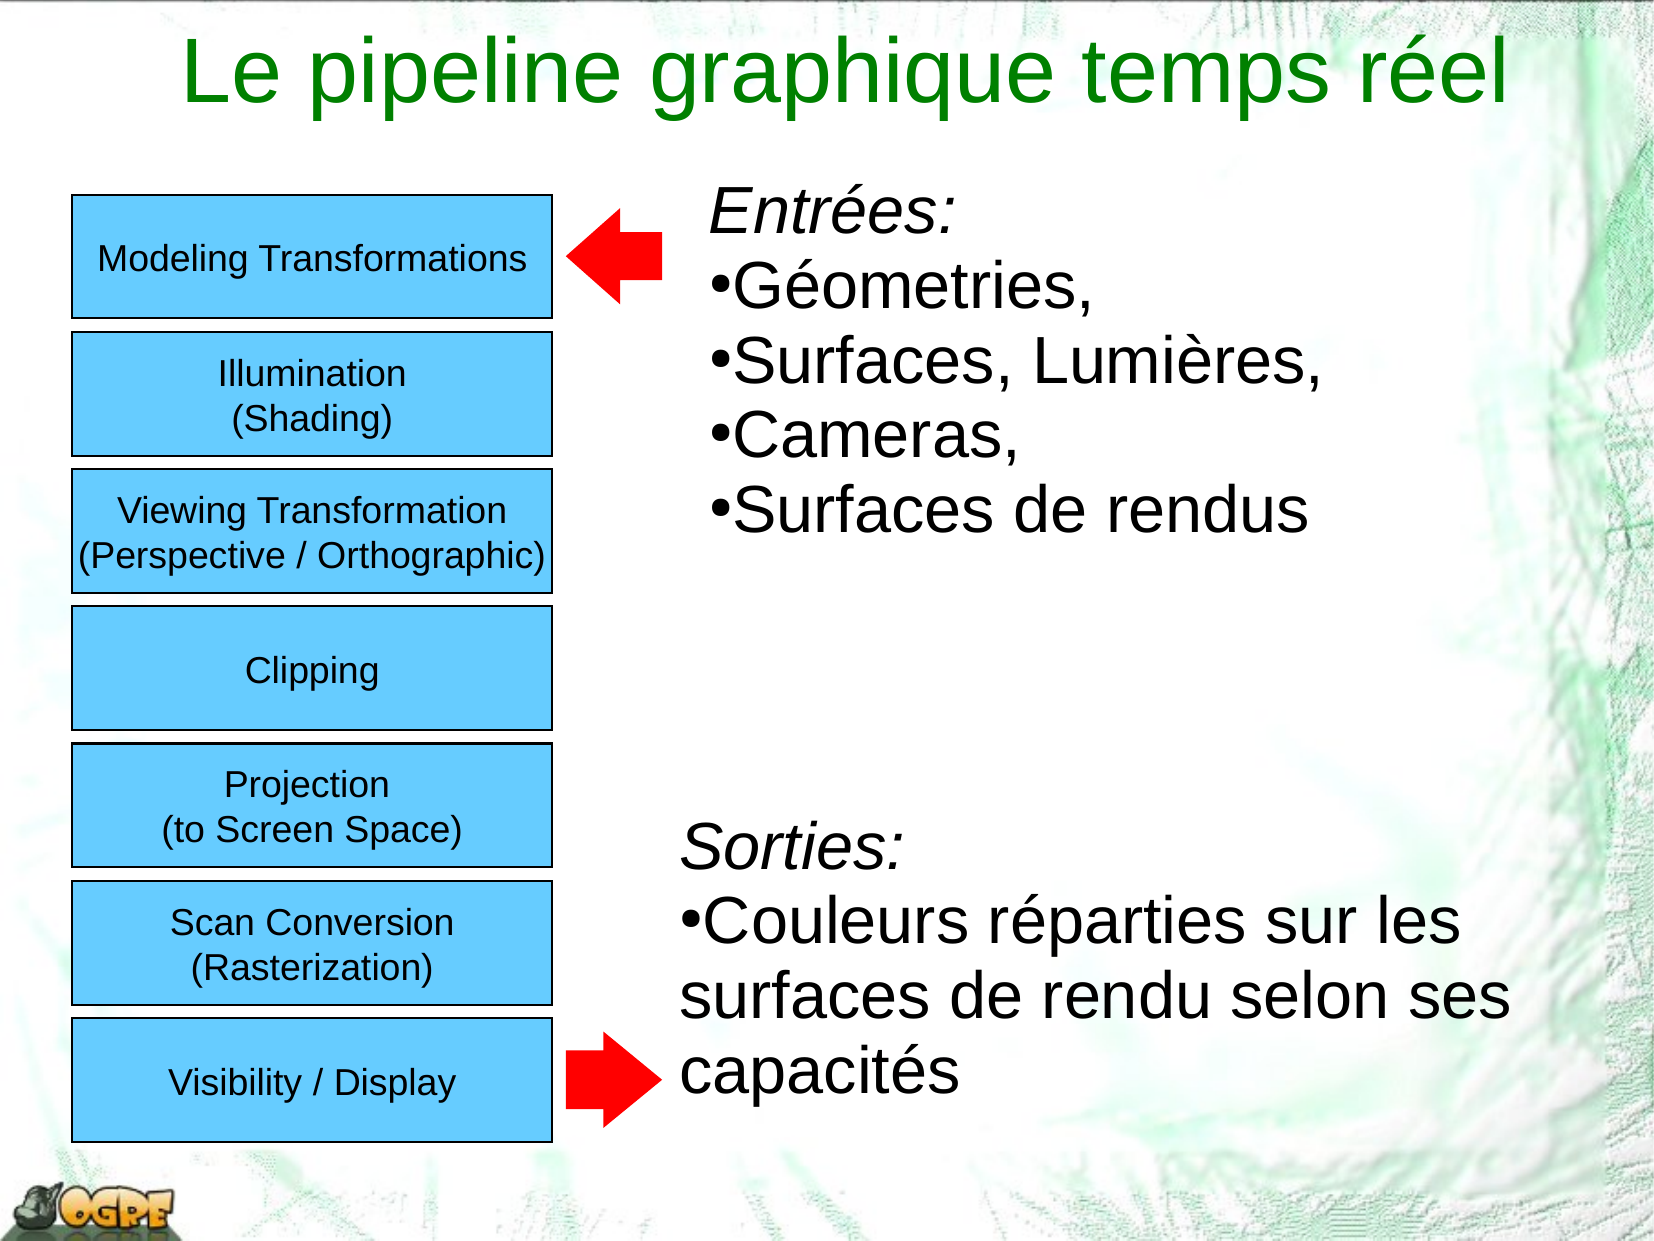

# Le pipeline graphique temps réel
Entrées:
Géometries,
Surfaces, Lumières,
Cameras,
Surfaces de rendus
Modeling Transformations
Illumination
(Shading)
Viewing Transformation
(Perspective / Orthographic)
Clipping
Projection
(to Screen Space)
Sorties:
Couleurs réparties sur les surfaces de rendu selon ses capacités
Scan Conversion
(Rasterization)
Visibility / Display